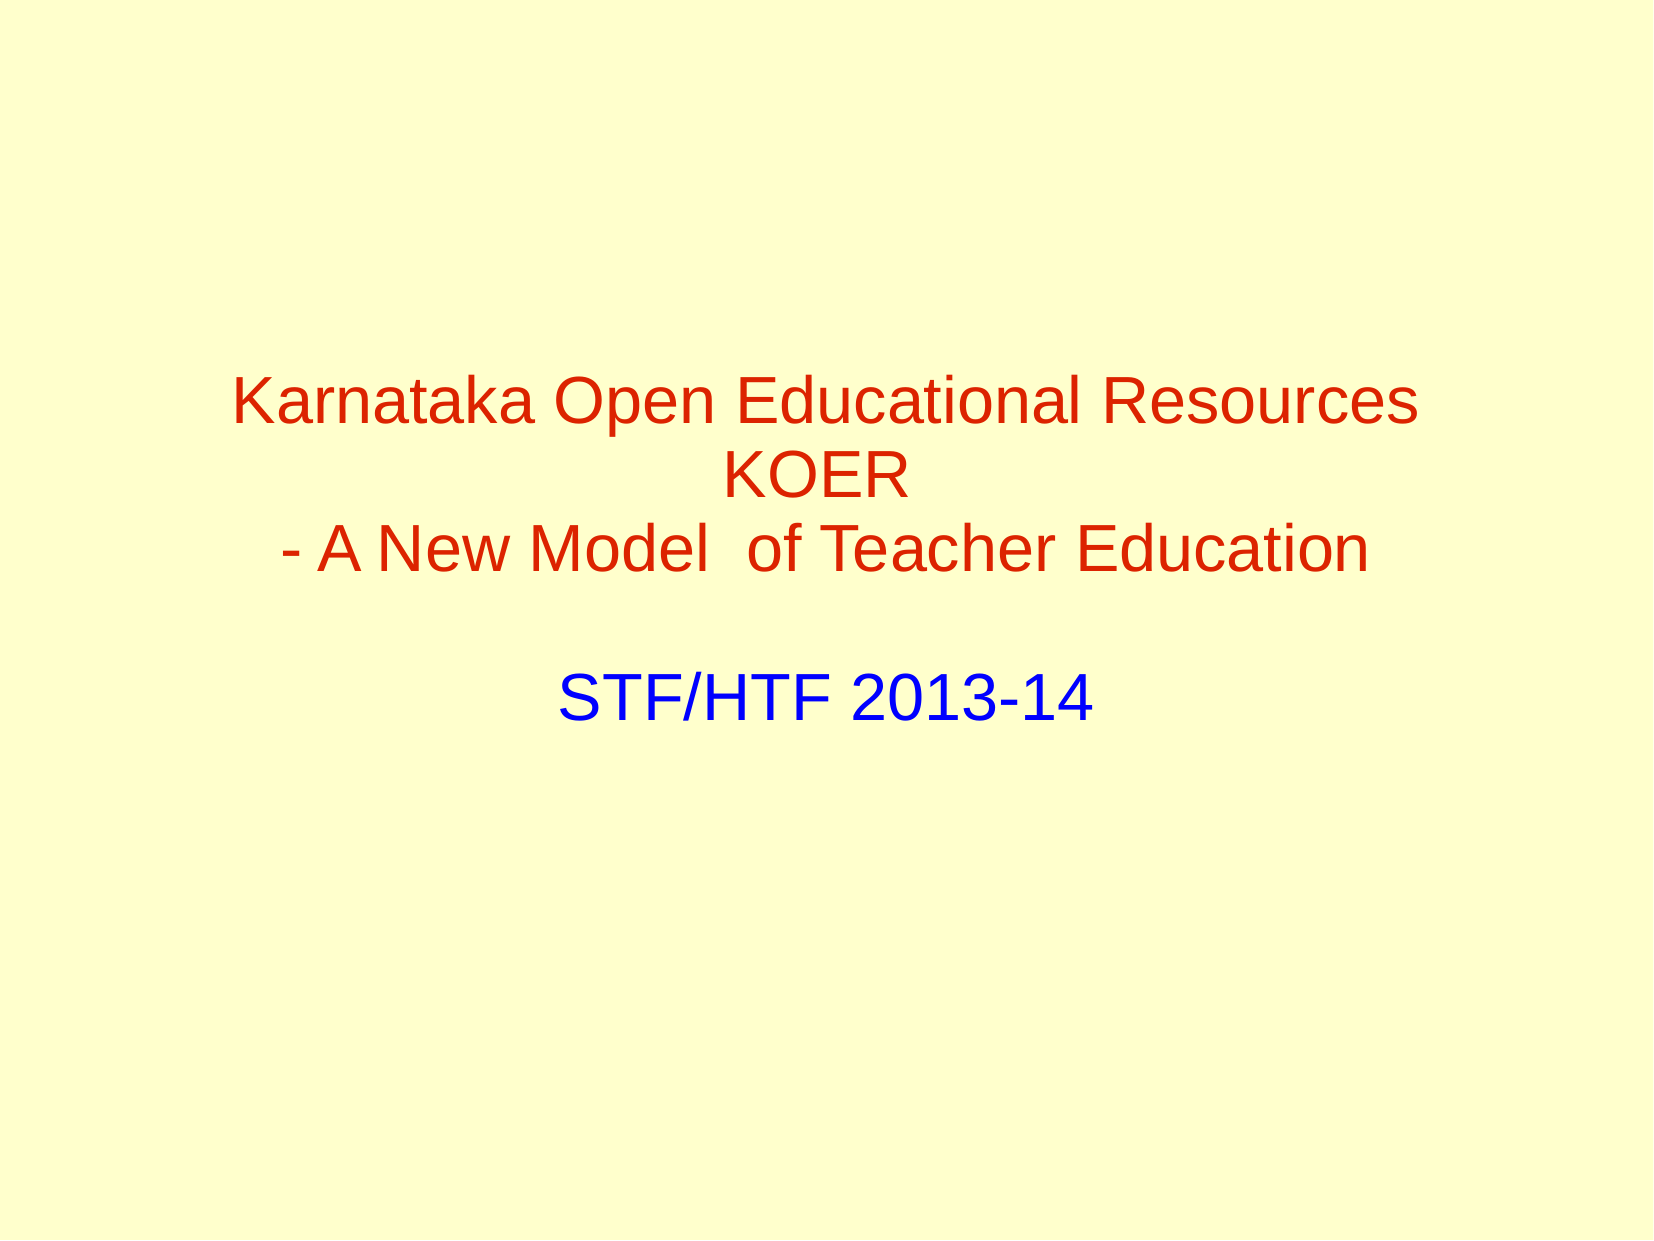

# Karnataka Open Educational Resources KOER - A New Model of Teacher Education STF/HTF 2013-14